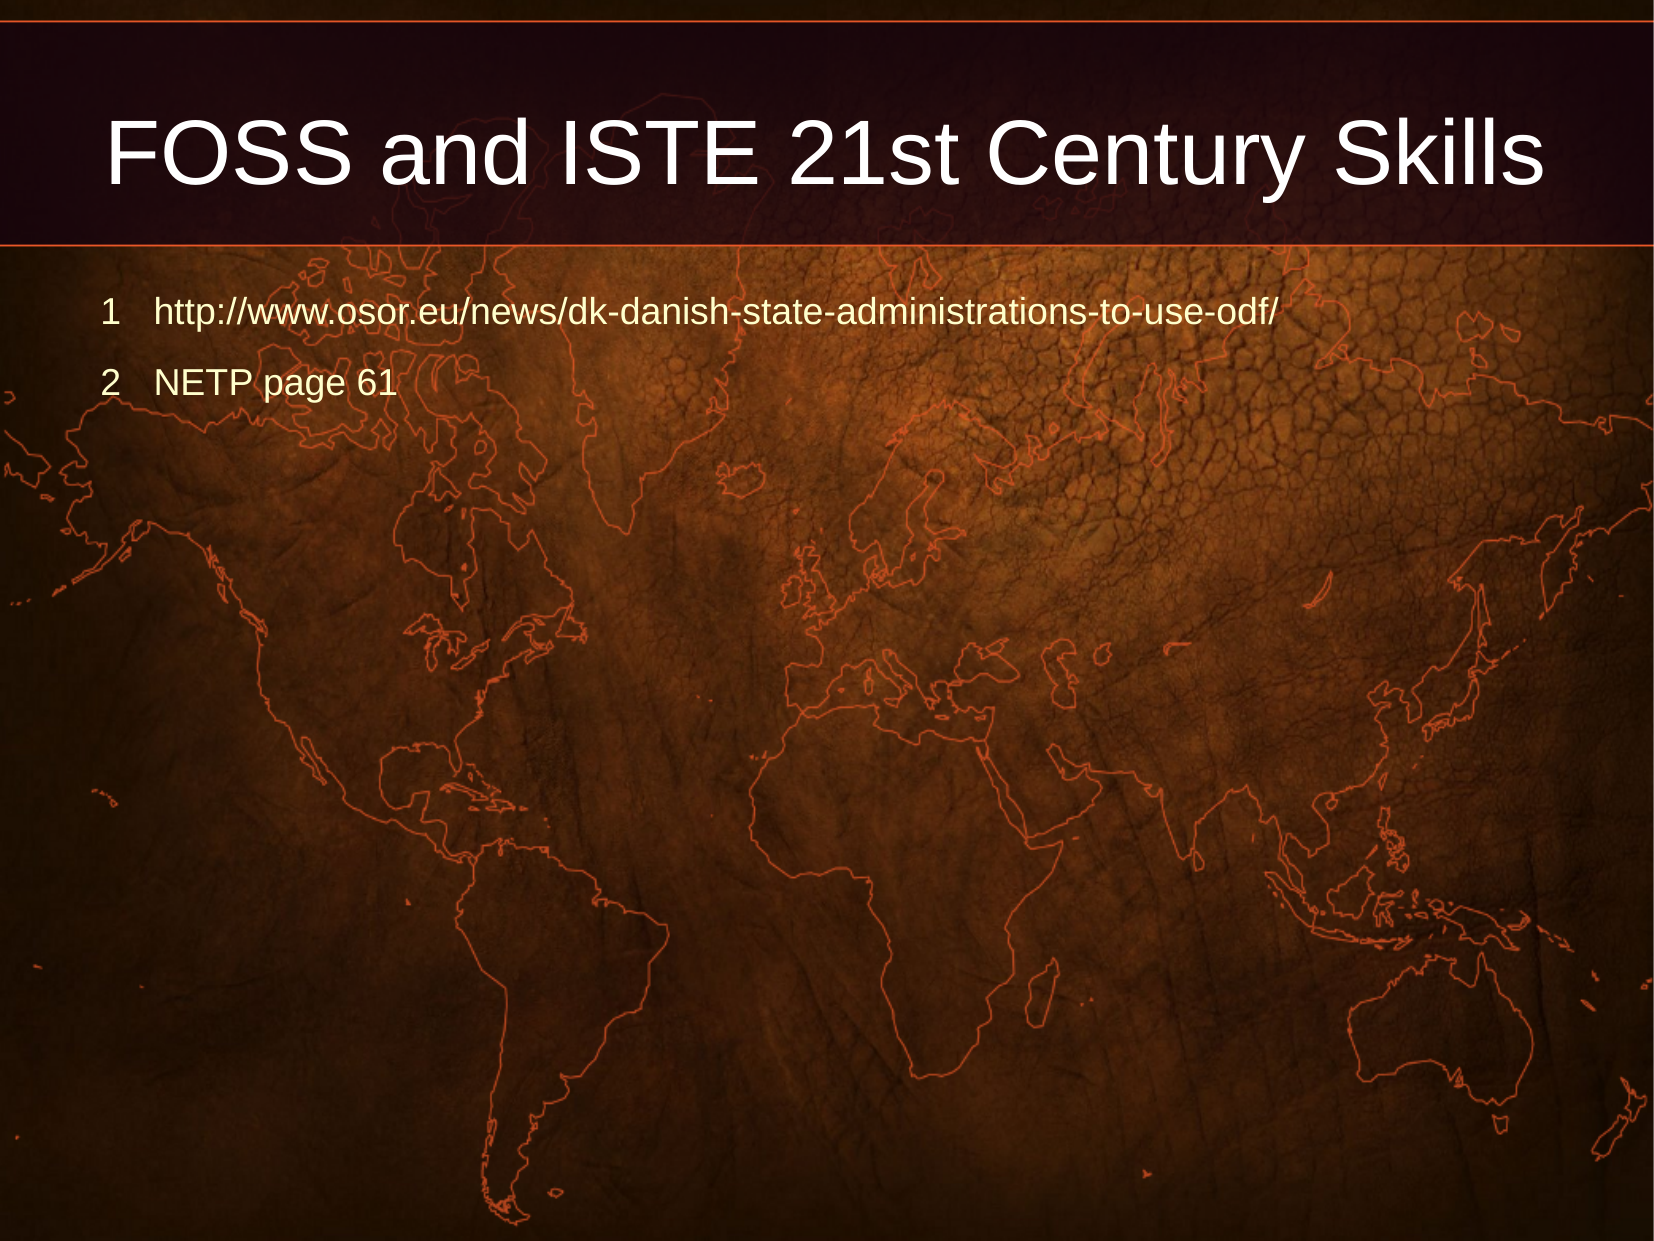

# FOSS and ISTE 21st Century Skills
http://www.osor.eu/news/dk-danish-state-administrations-to-use-odf/
NETP page 61